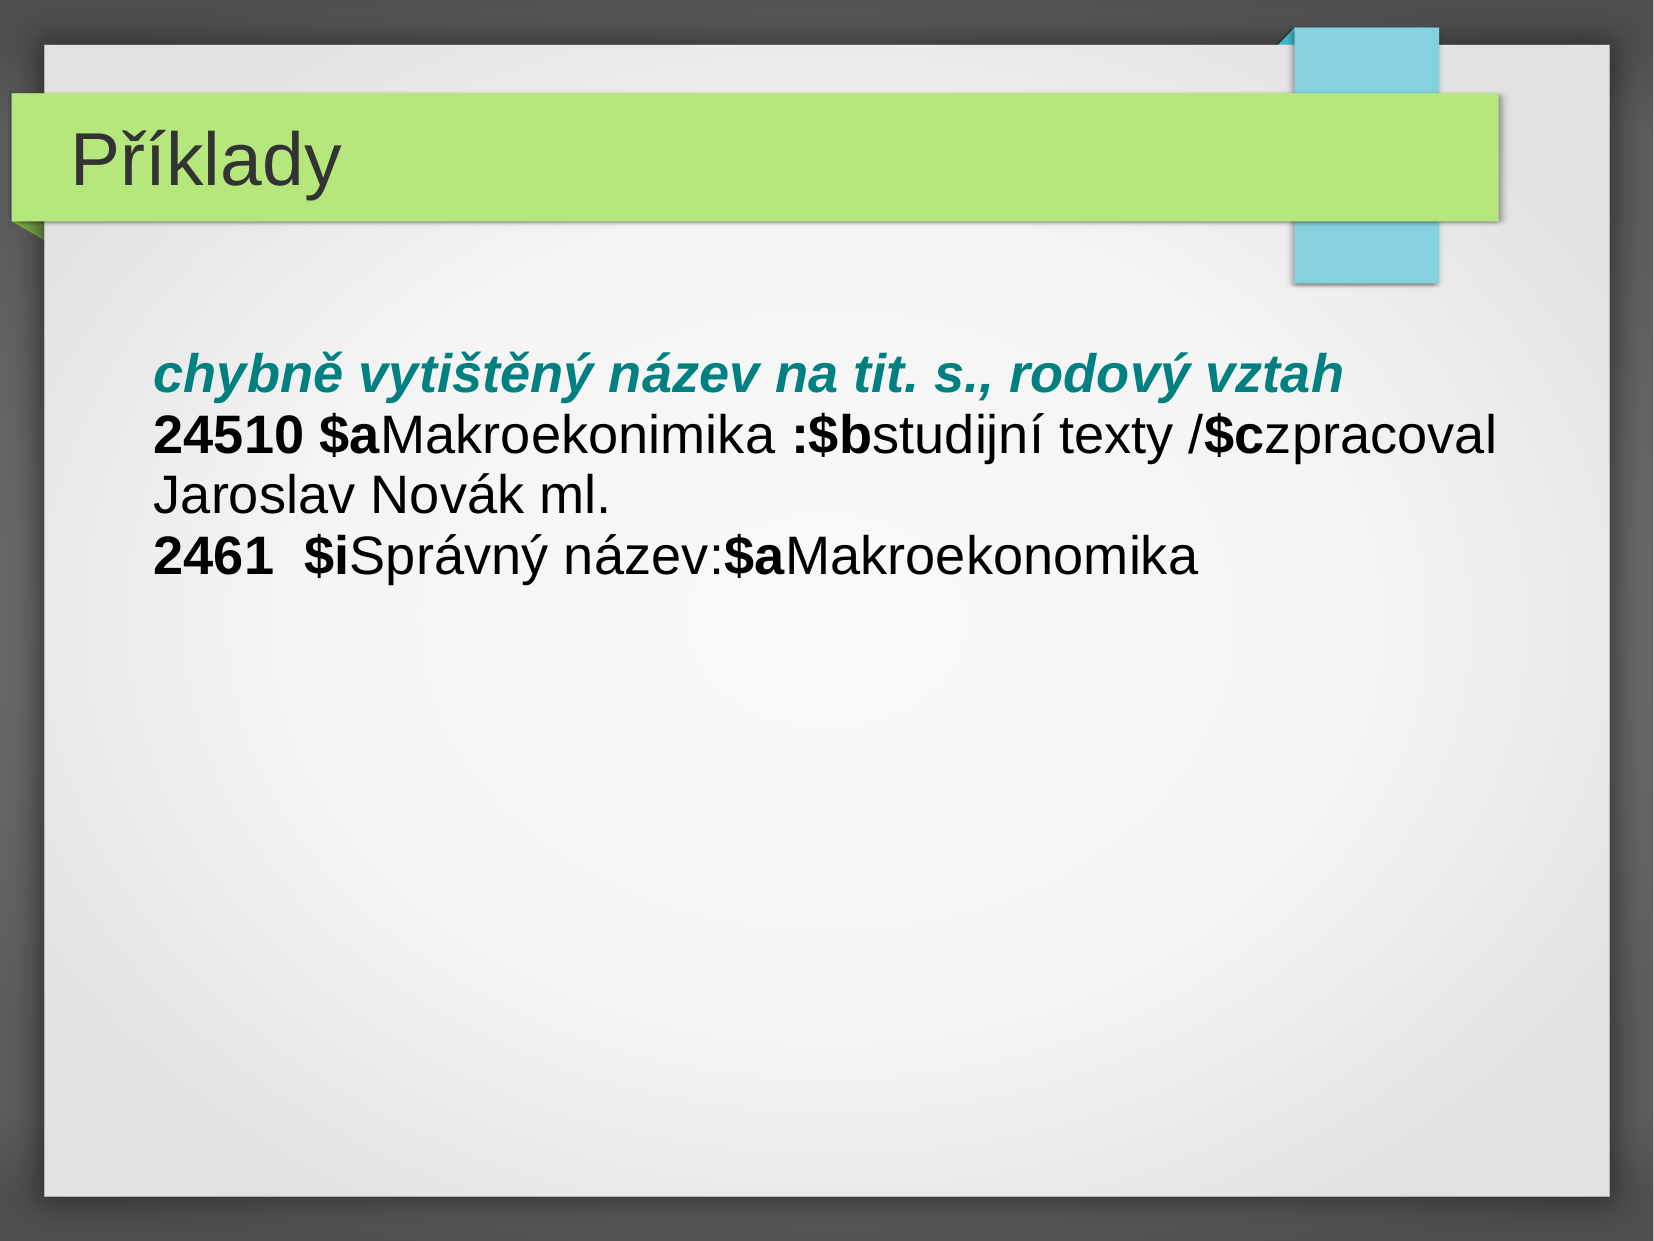

# Příklady
chybně vytištěný název na tit. s., rodový vztah
24510 $aMakroekonimika :$bstudijní texty /$czpracoval Jaroslav Novák ml.
2461 $iSprávný název:$aMakroekonomika